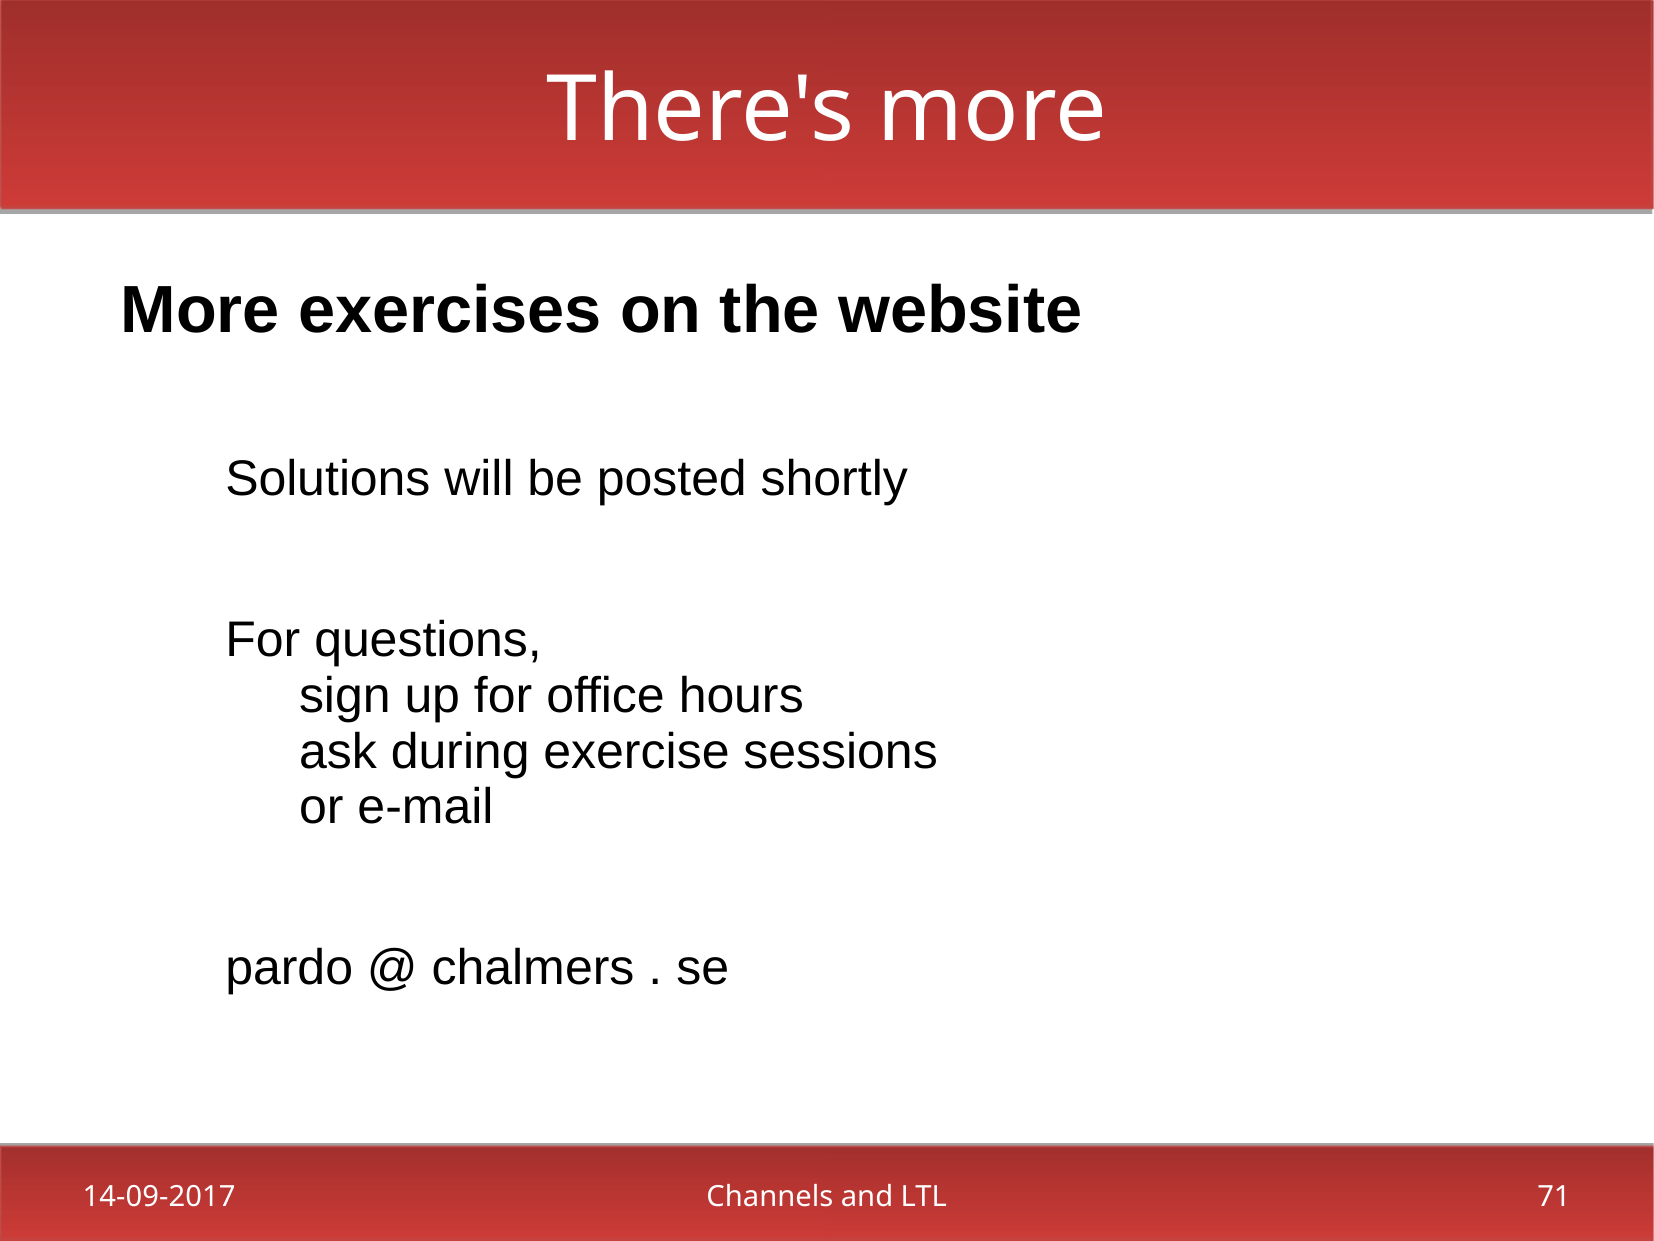

# There's more
More exercises on the website
Solutions will be posted shortly
For questions,
	sign up for office hours
	ask during exercise sessions
	or e-mail
pardo @ chalmers . se
14-09-2017
Channels and LTL
71